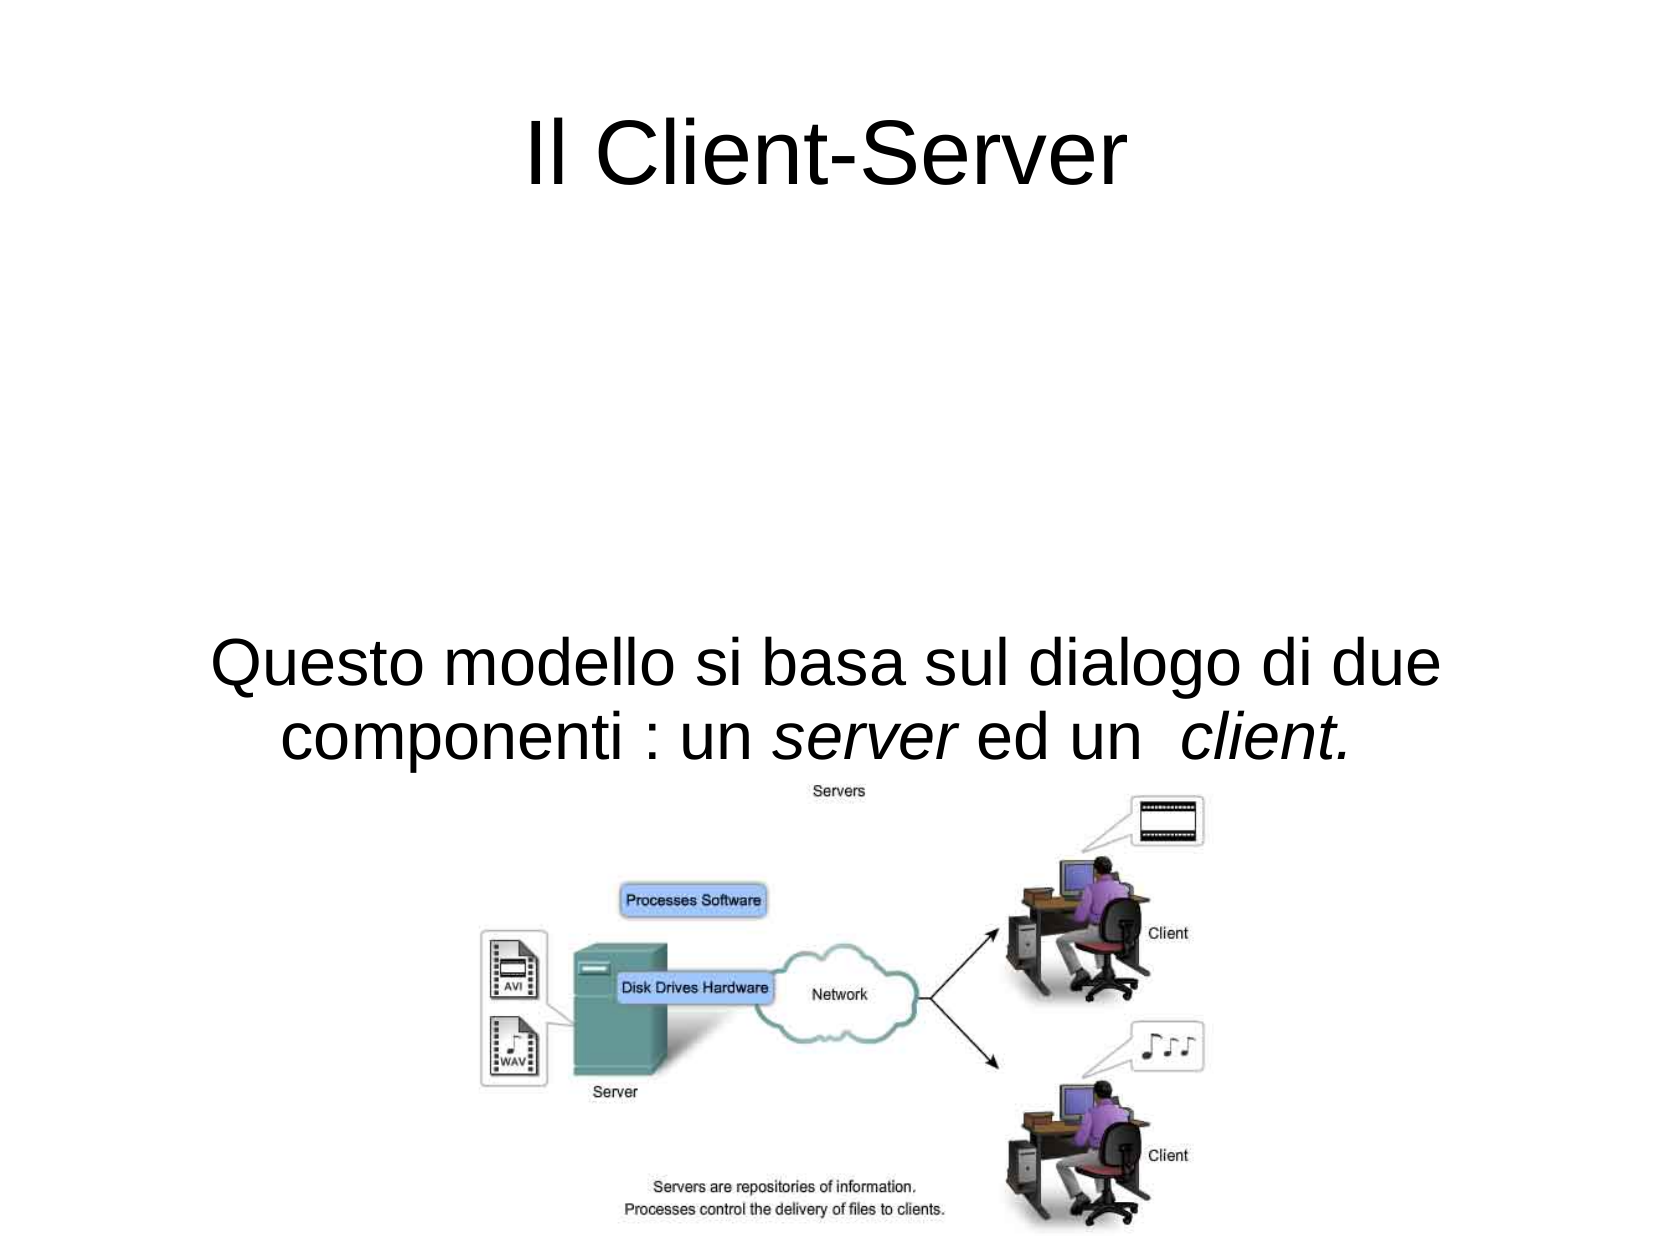

# Il Client-Server
Questo modello si basa sul dialogo di due componenti : un server ed un client.